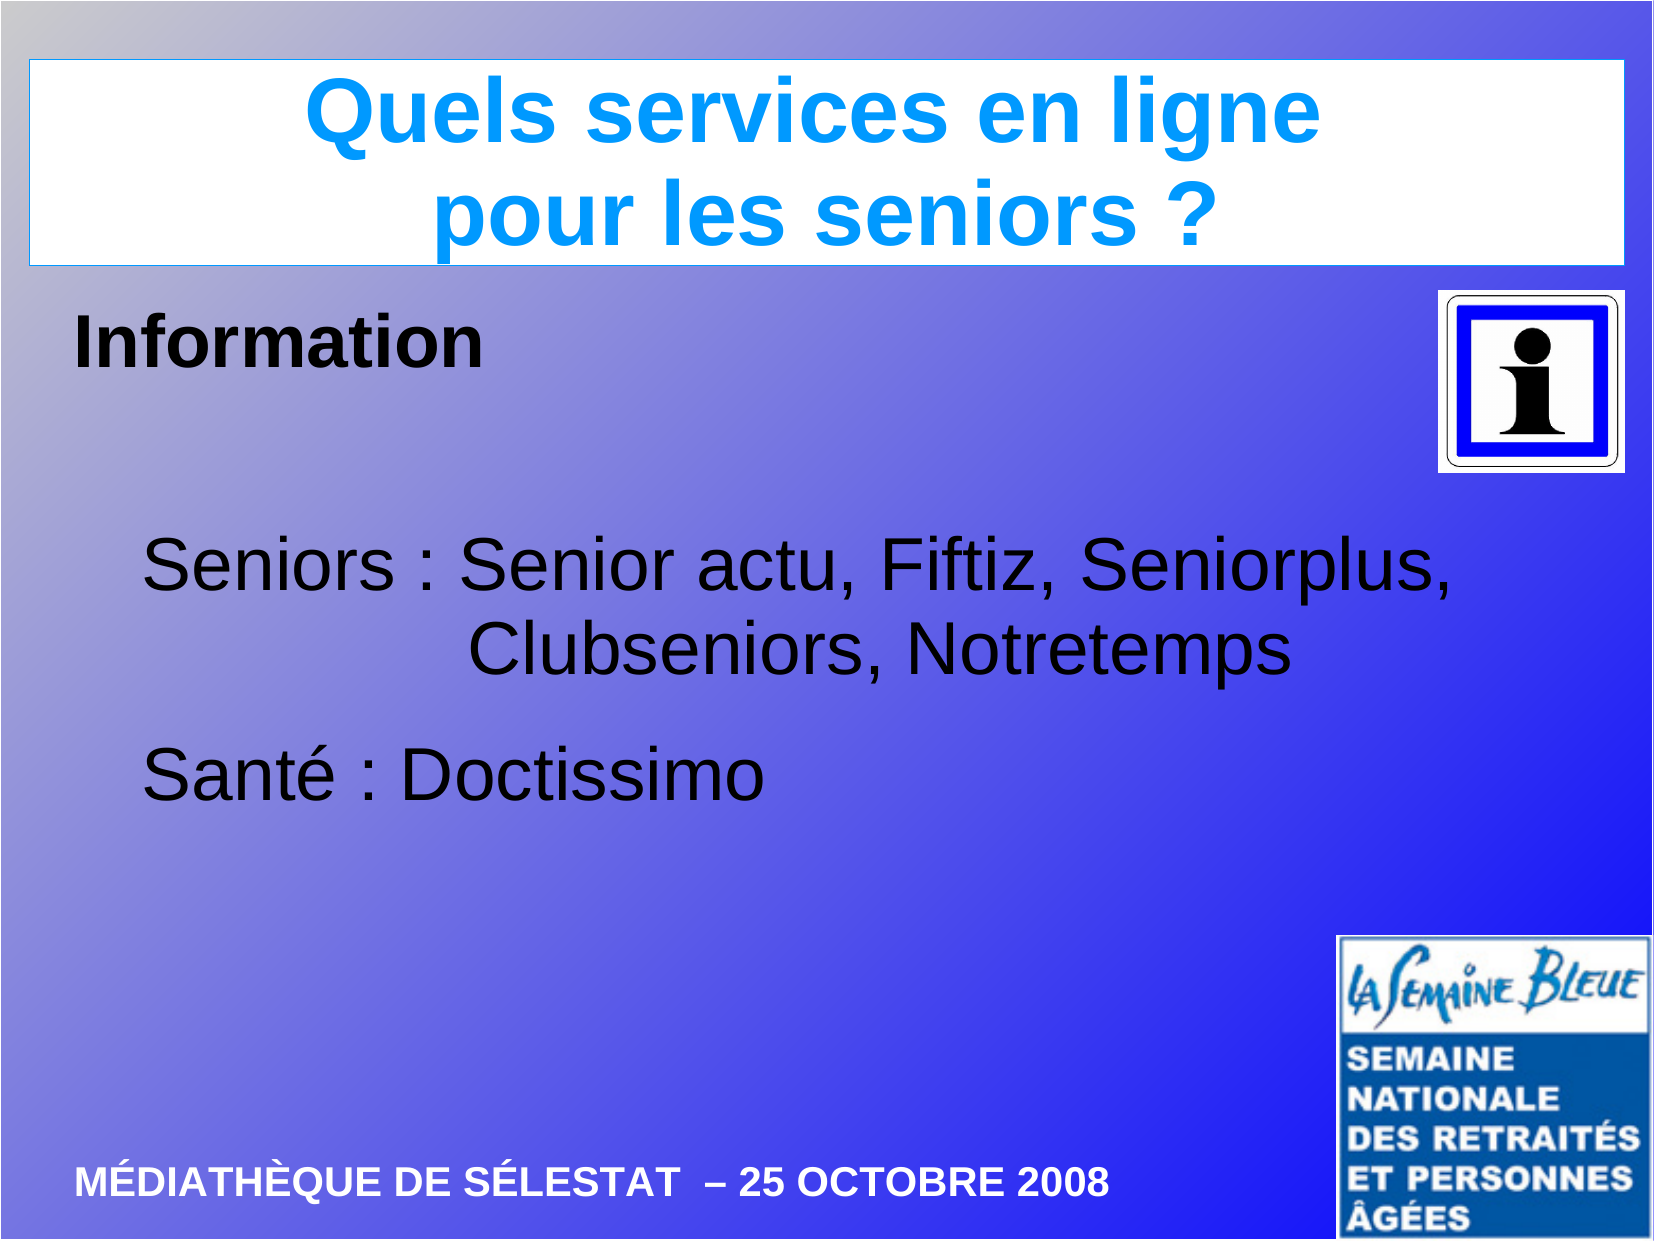

Quels services en ligne
pour les seniors ?
Information
# Seniors : Senior actu, Fiftiz, Seniorplus, Clubseniors, Notretemps
Santé : Doctissimo
MÉDIATHÈQUE DE SÉLESTAT – 25 OCTOBRE 2008